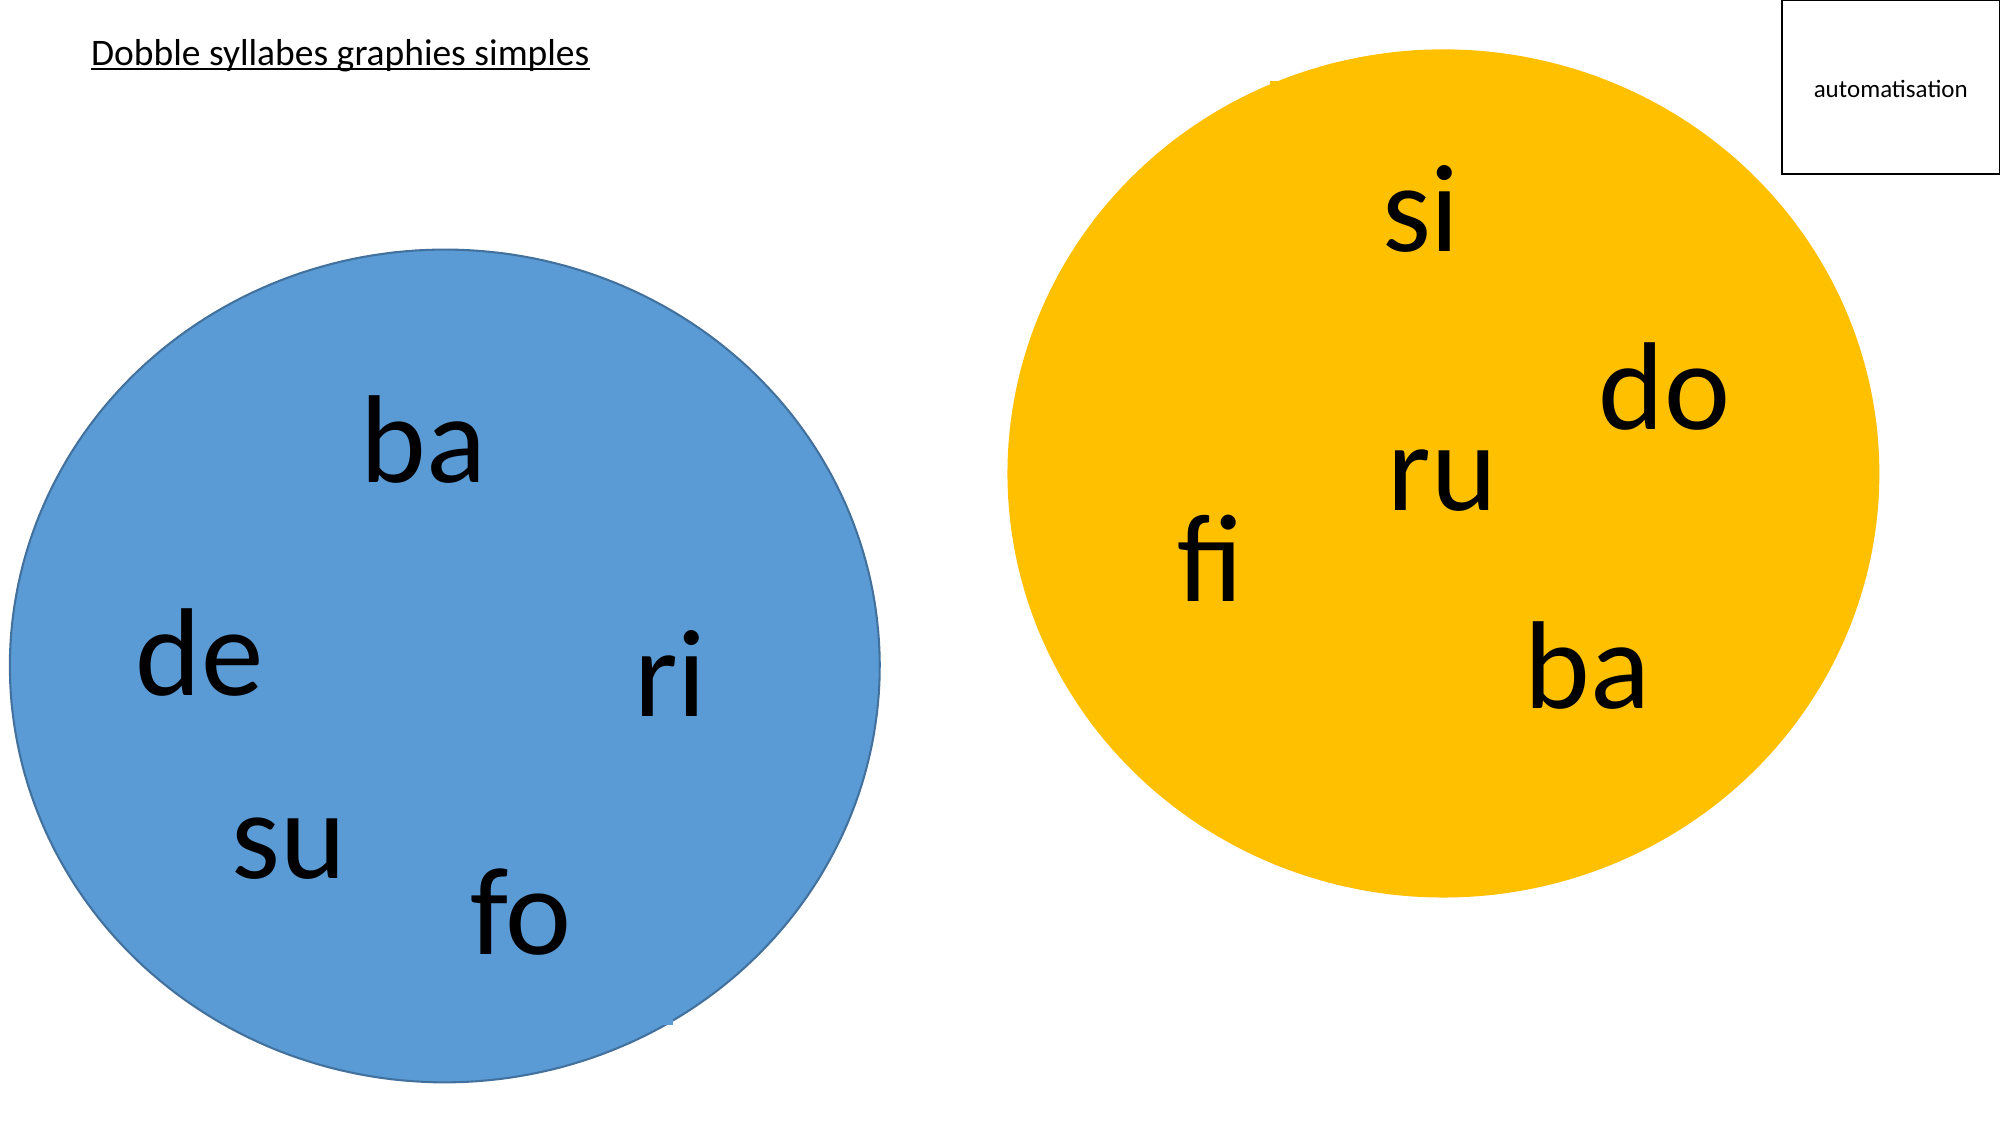

Dobble syllabes graphies simples
automatisation
si
do
ru
ba
fi
de
ba
ri
su
fo